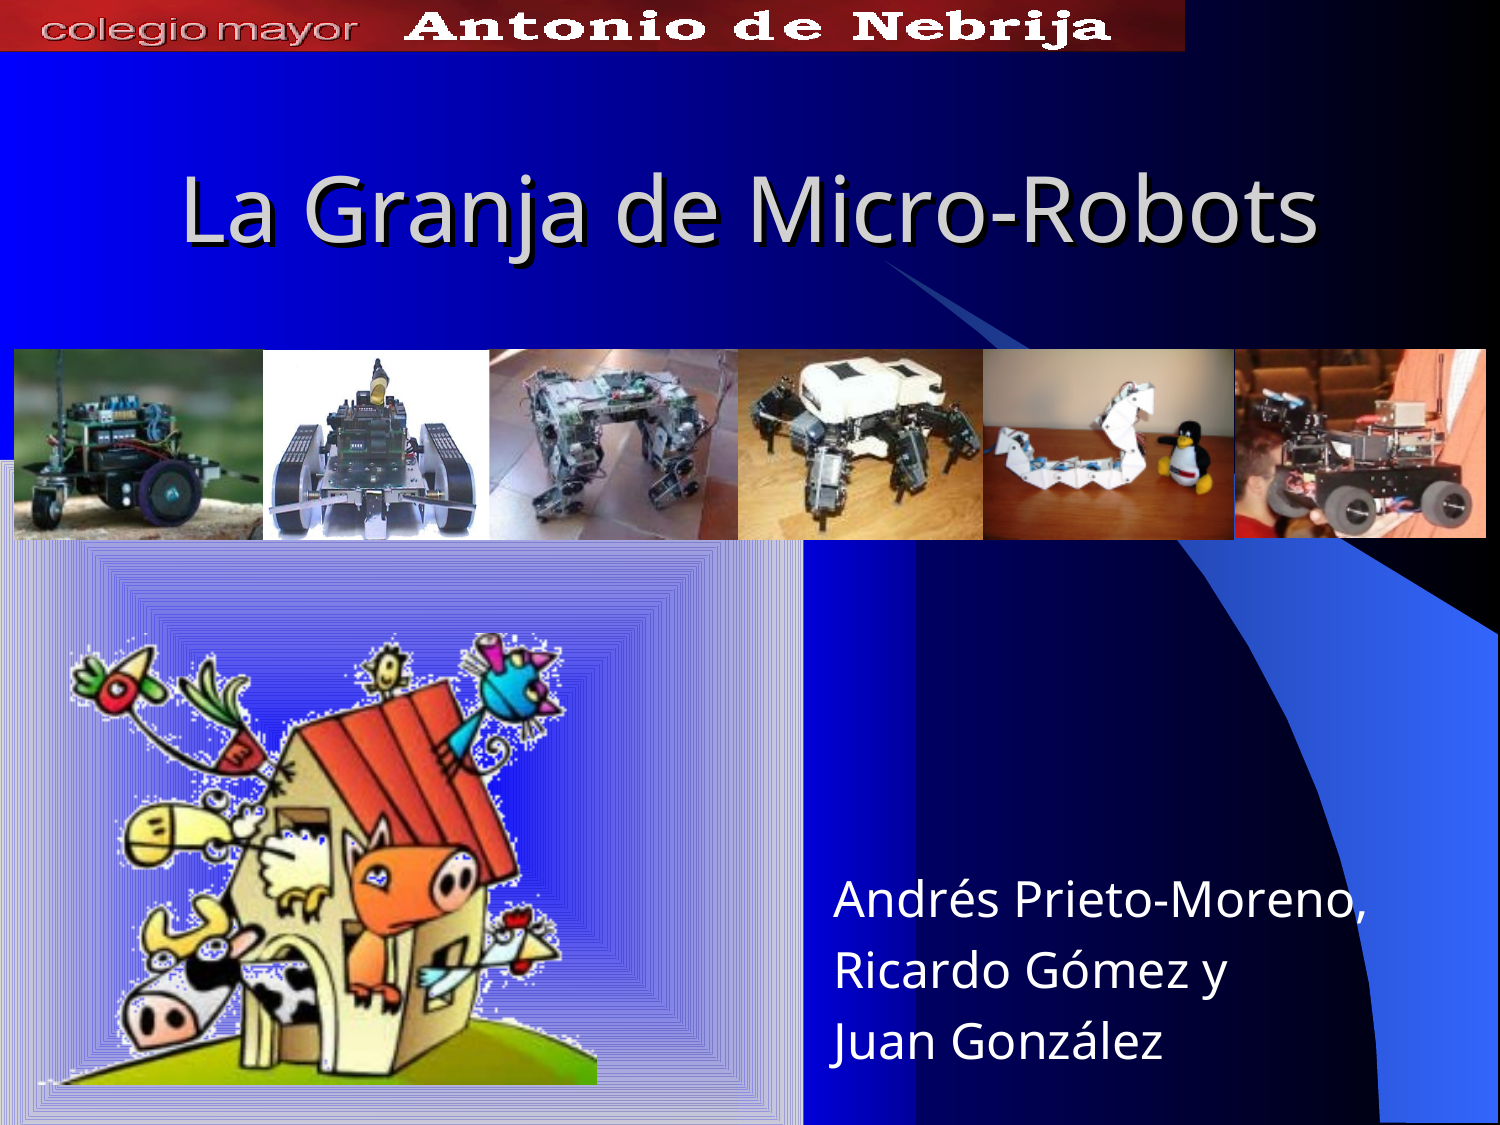

# La Granja de Micro-Robots
Andrés Prieto-Moreno,
Ricardo Gómez y
Juan González